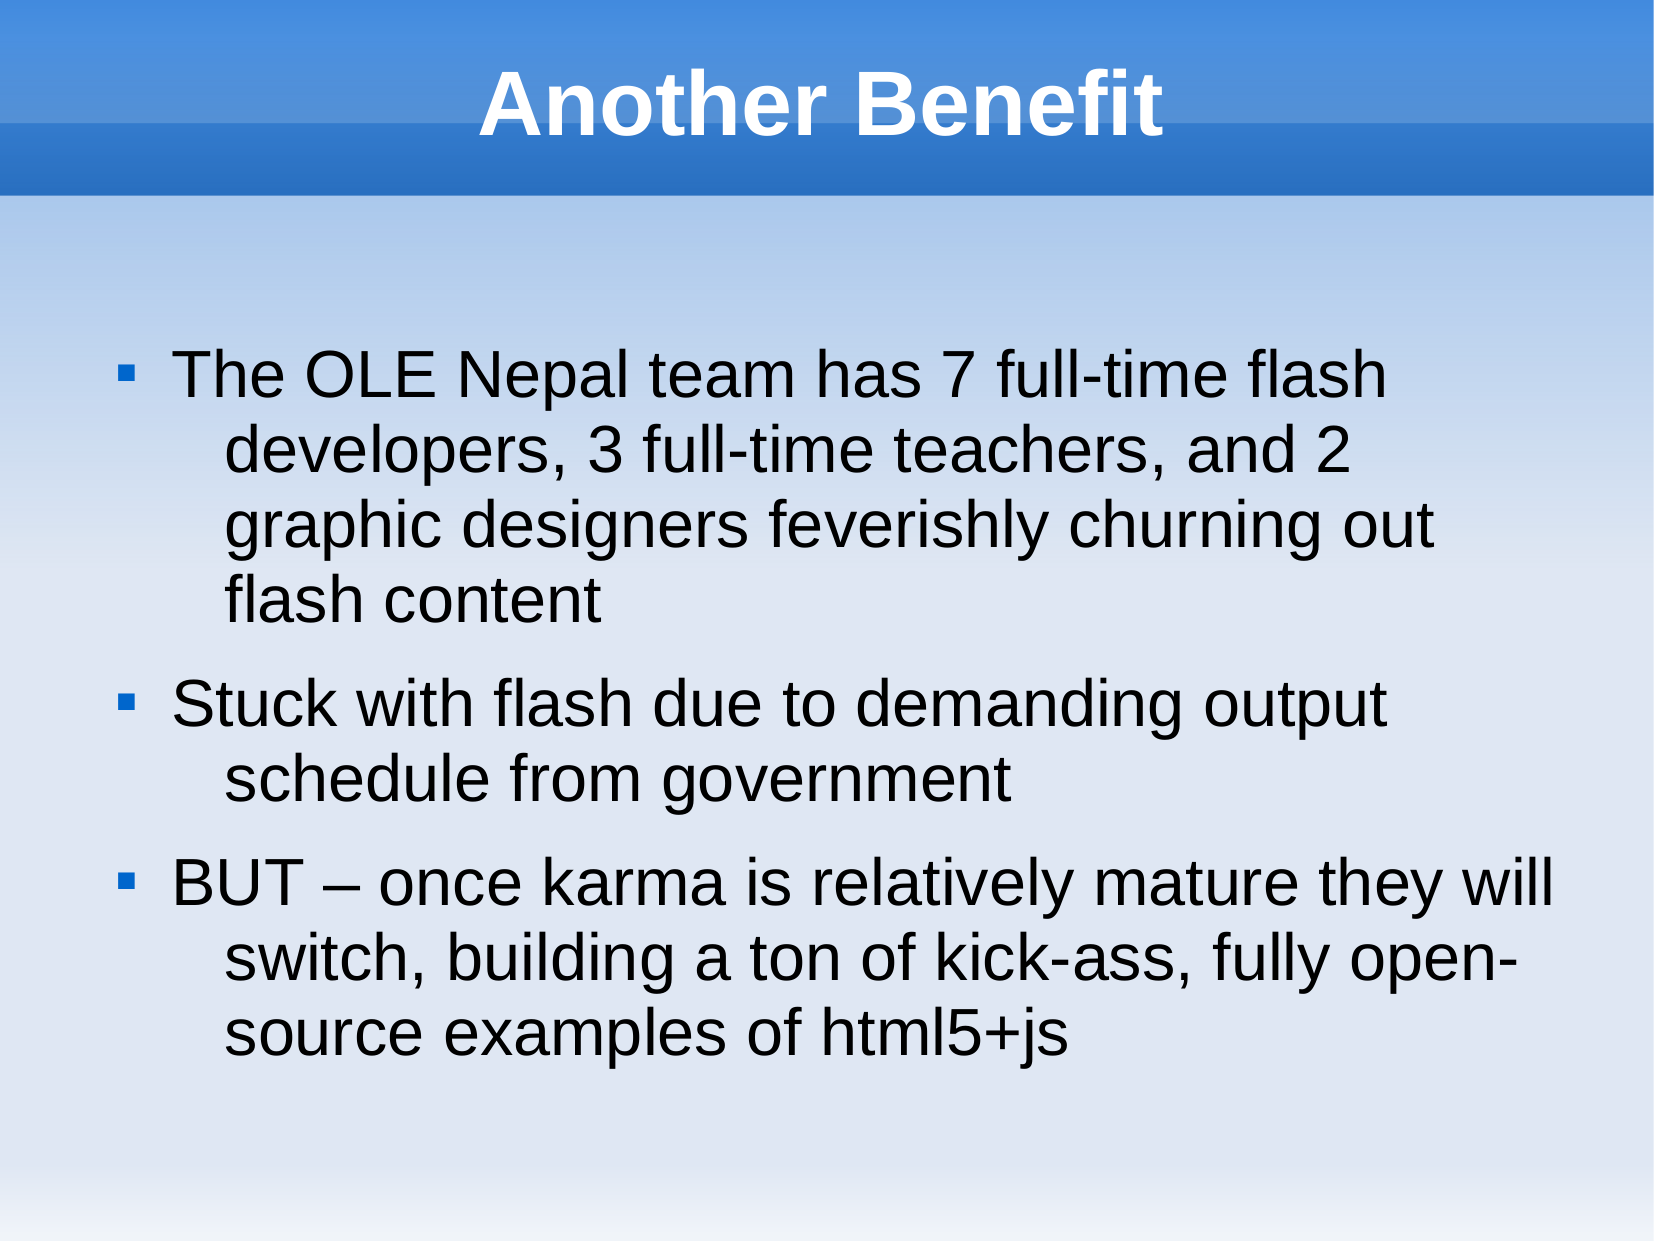

# Another Benefit
The OLE Nepal team has 7 full-time flash developers, 3 full-time teachers, and 2 graphic designers feverishly churning out flash content
Stuck with flash due to demanding output schedule from government
BUT – once karma is relatively mature they will switch, building a ton of kick-ass, fully open-source examples of html5+js